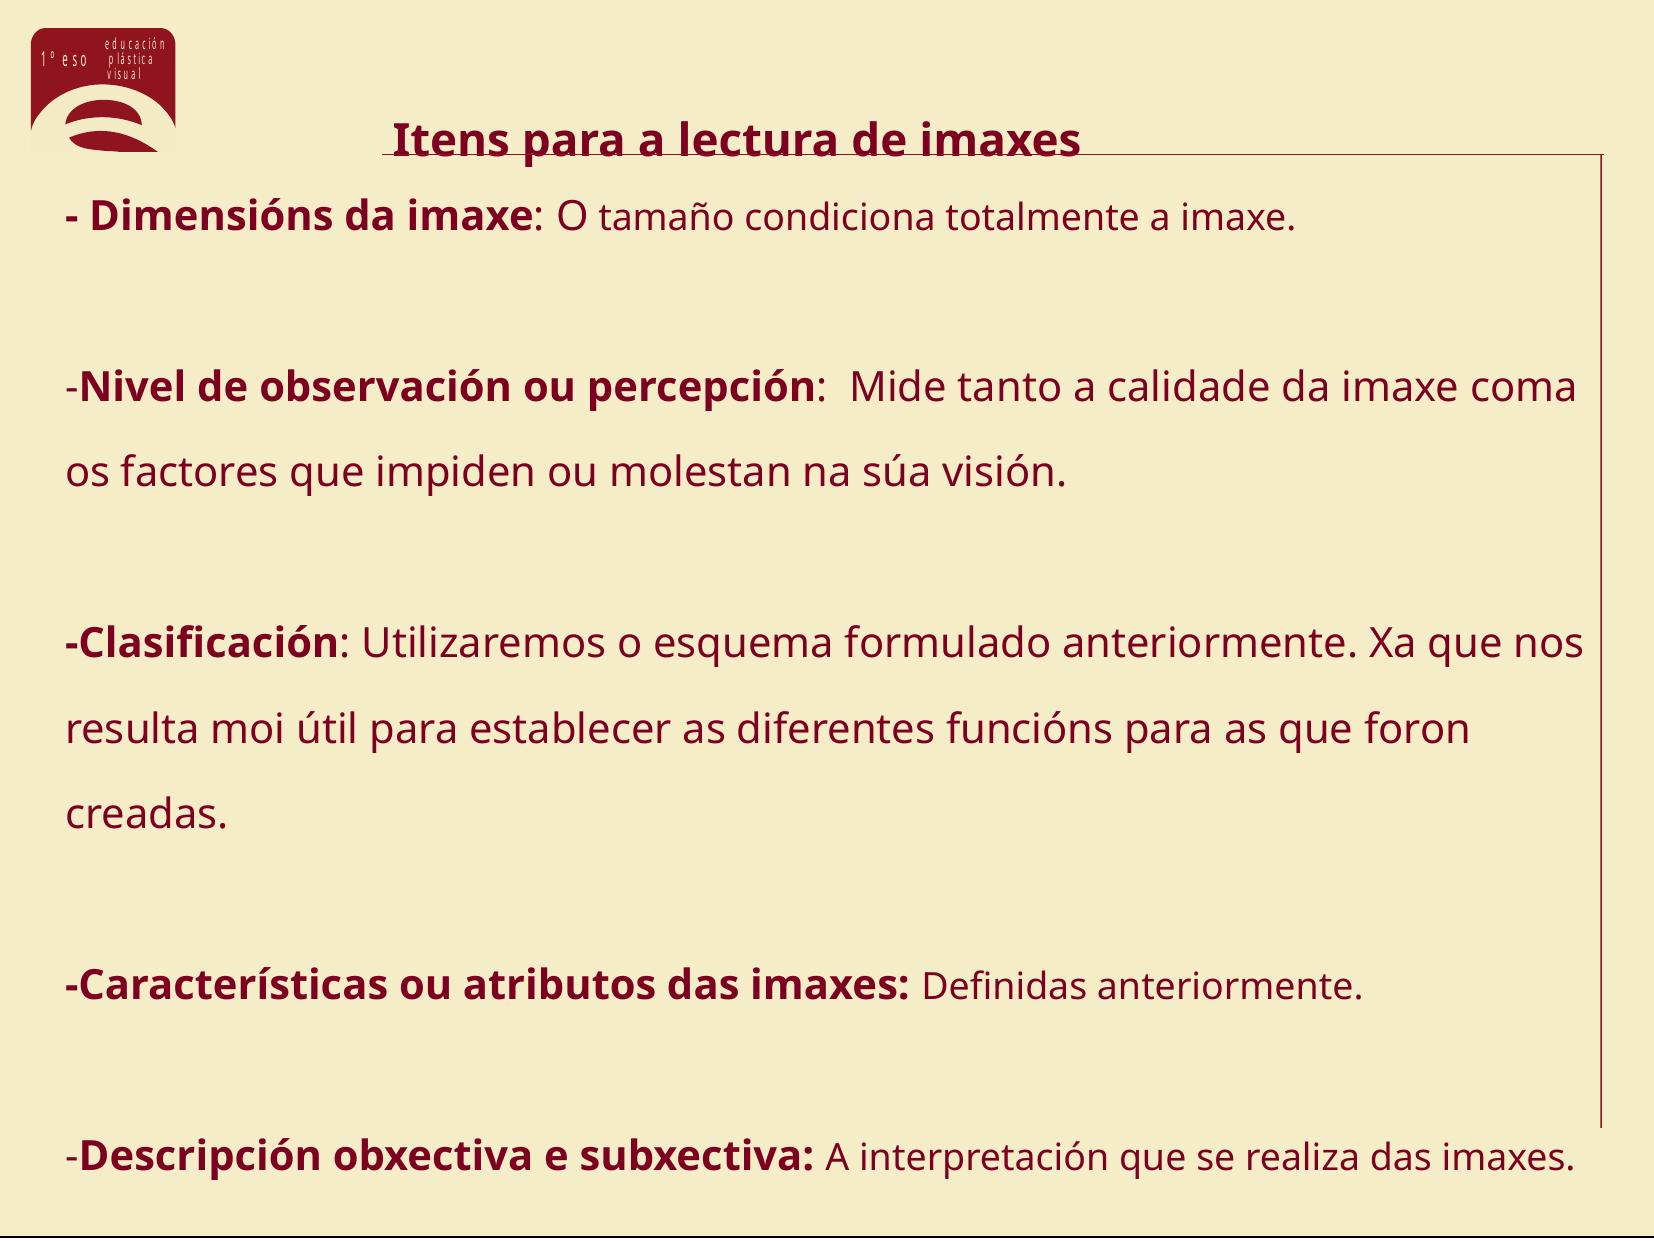

Itens para a lectura de imaxes
- Dimensións da imaxe: O tamaño condiciona totalmente a imaxe.
-Nivel de observación ou percepción: Mide tanto a calidade da imaxe coma os factores que impiden ou molestan na súa visión.
-Clasificación: Utilizaremos o esquema formulado anteriormente. Xa que nos resulta moi útil para establecer as diferentes funcións para as que foron creadas.
-Características ou atributos das imaxes: Definidas anteriormente.
-Descripción obxectiva e subxectiva: A interpretación que se realiza das imaxes.
#